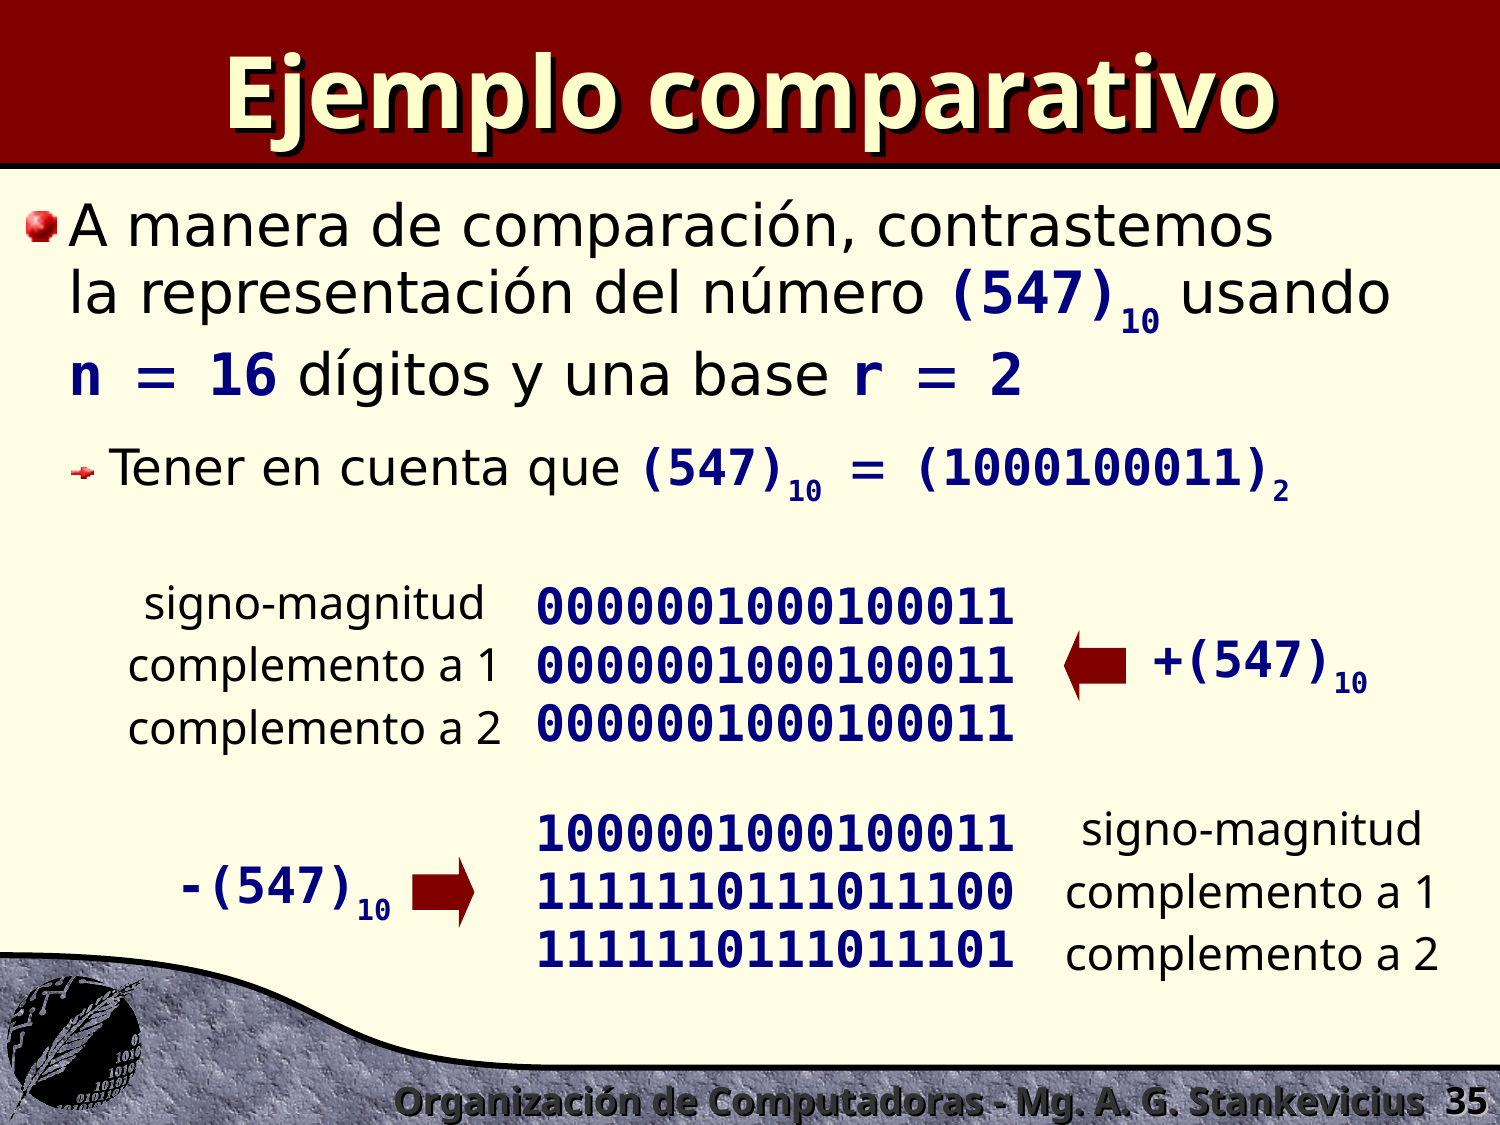

# Ejemplo comparativo
A manera de comparación, contrastemos
la representación del número (547)10 usando
n = 16 dígitos y una base r = 2
Tener en cuenta que (547)10 = (1000100011)2
signo-magnitud
complemento a 1
complemento a 2
0000001000100011
0000001000100011
0000001000100011
+(547)10
signo-magnitud
complemento a 1
complemento a 2
1000001000100011
1111110111011100
1111110111011101
-(547)10
35